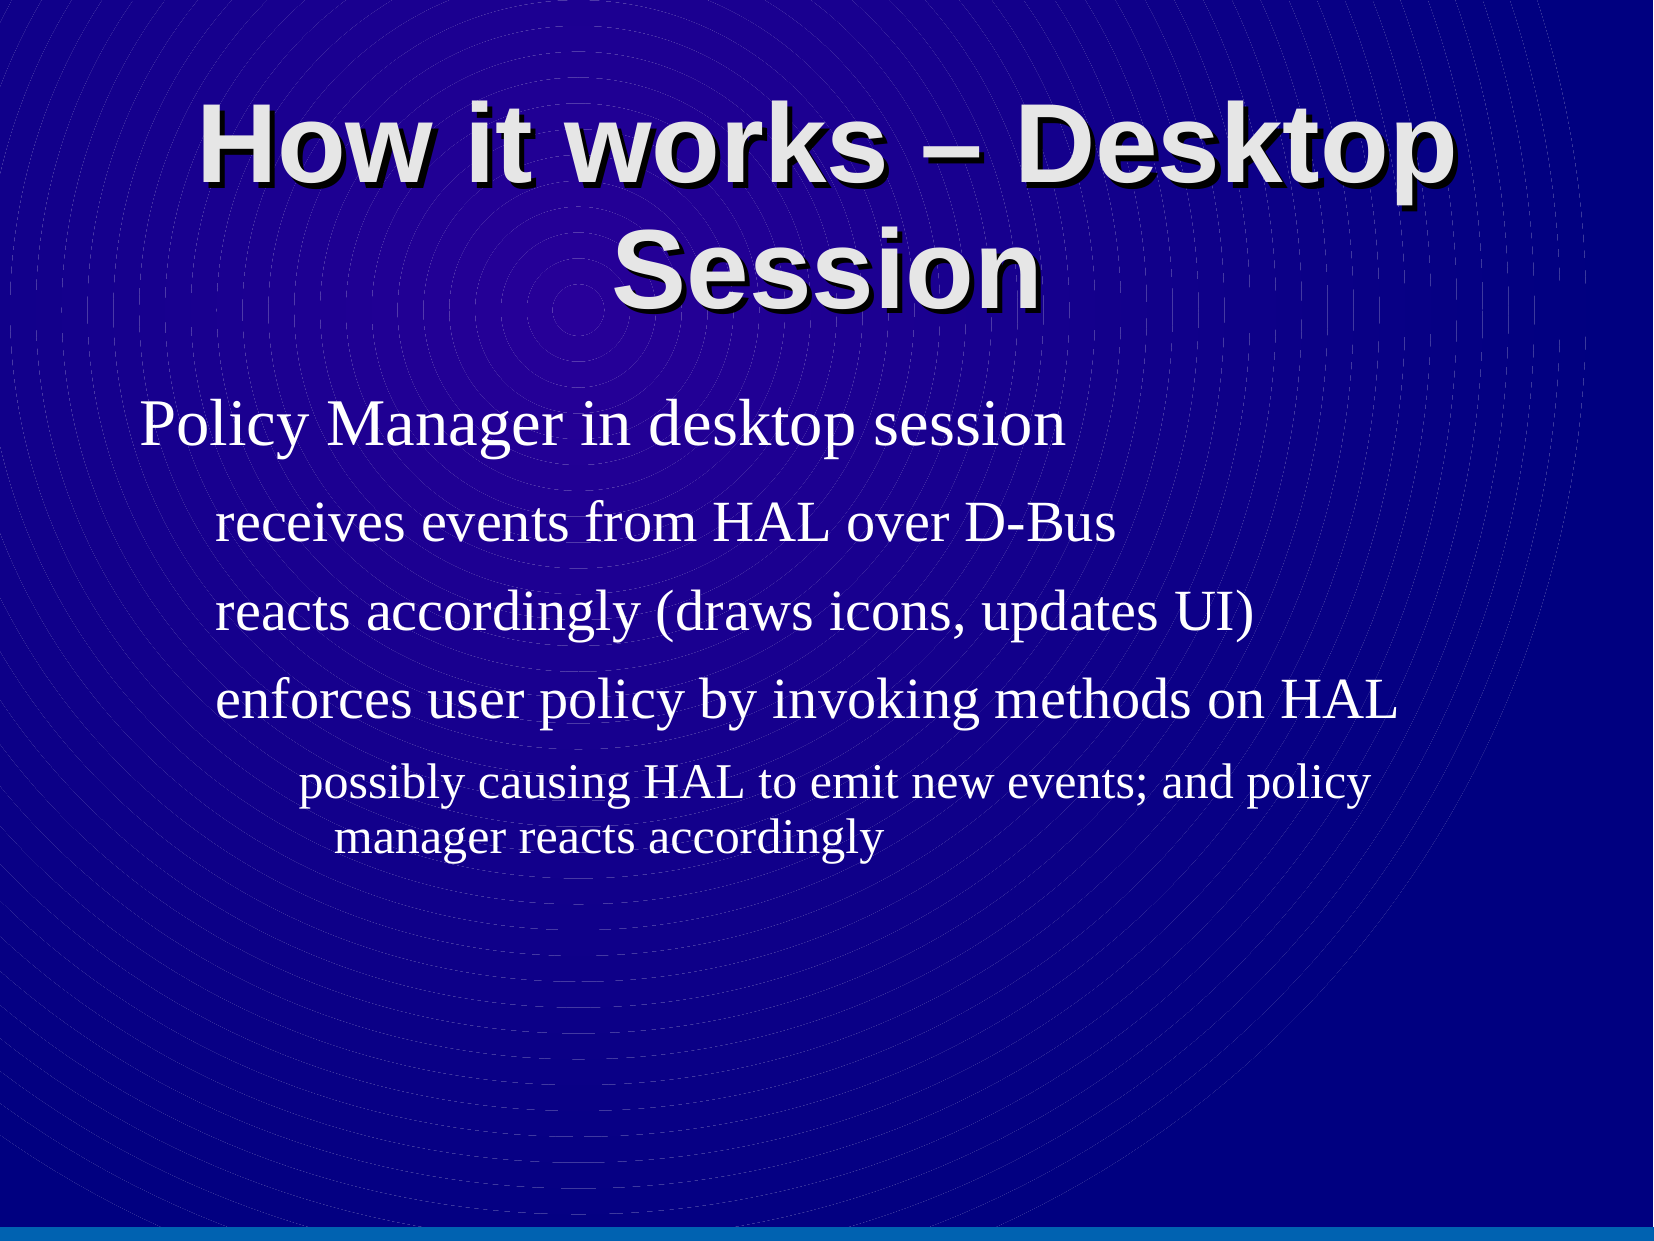

# How it works – Desktop Session
Policy Manager in desktop session
receives events from HAL over D-Bus
reacts accordingly (draws icons, updates UI)
enforces user policy by invoking methods on HAL
possibly causing HAL to emit new events; and policy manager reacts accordingly